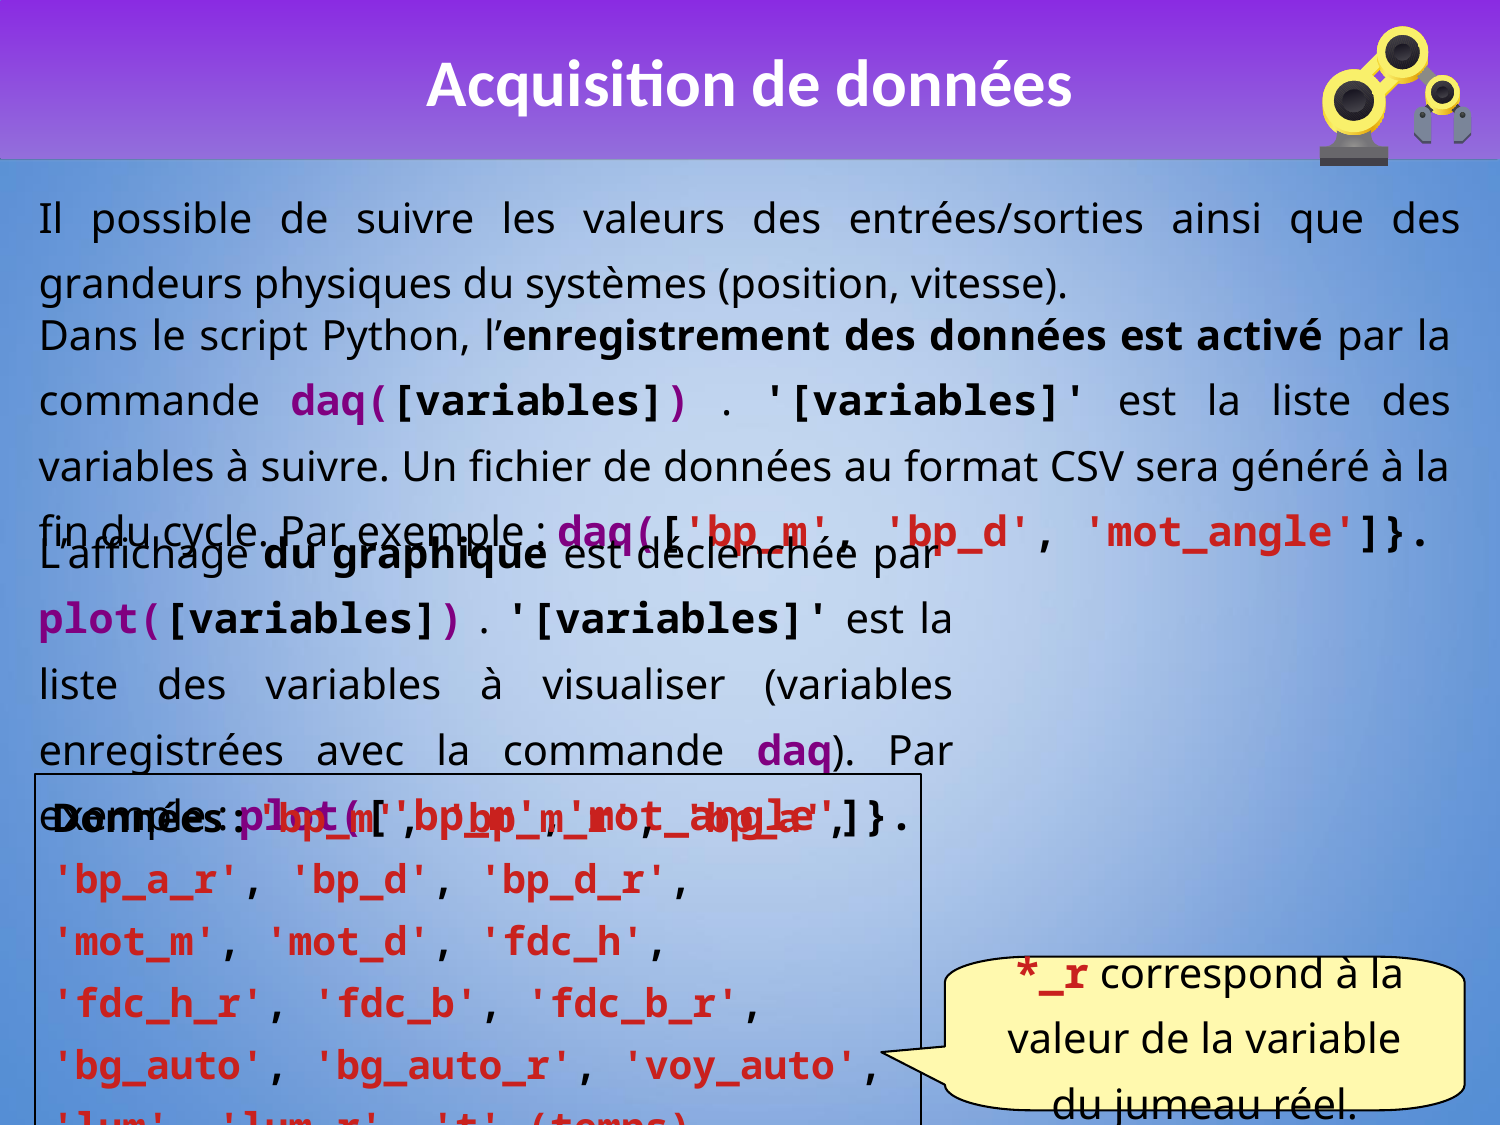

Acquisition de données
Il possible de suivre les valeurs des entrées/sorties ainsi que des grandeurs physiques du systèmes (position, vitesse).
Dans le script Python, l’enregistrement des données est activé par la commande daq([variables]) . '[variables]' est la liste des variables à suivre. Un fichier de données au format CSV sera généré à la fin du cycle. Par exemple : daq(['bp_m', 'bp_d', 'mot_angle']}.
L’affichage du graphique est déclenchée par plot([variables]) . '[variables]' est la liste des variables à visualiser (variables enregistrées avec la commande daq). Par exemple : plot(['bp_m','mot_angle']}.
Données : 'bp_m', 'bp_m_r', 'bp_a', 'bp_a_r', 'bp_d', 'bp_d_r', 'mot_m', 'mot_d', 'fdc_h', 'fdc_h_r', 'fdc_b', 'fdc_b_r', 'bg_auto', 'bg_auto_r', 'voy_auto', 'lum', 'lum_r', 't' (temps), 'mot_angle' et 'mot_vitesse'.
 *_r correspond à la
valeur de la variable
du jumeau réel.